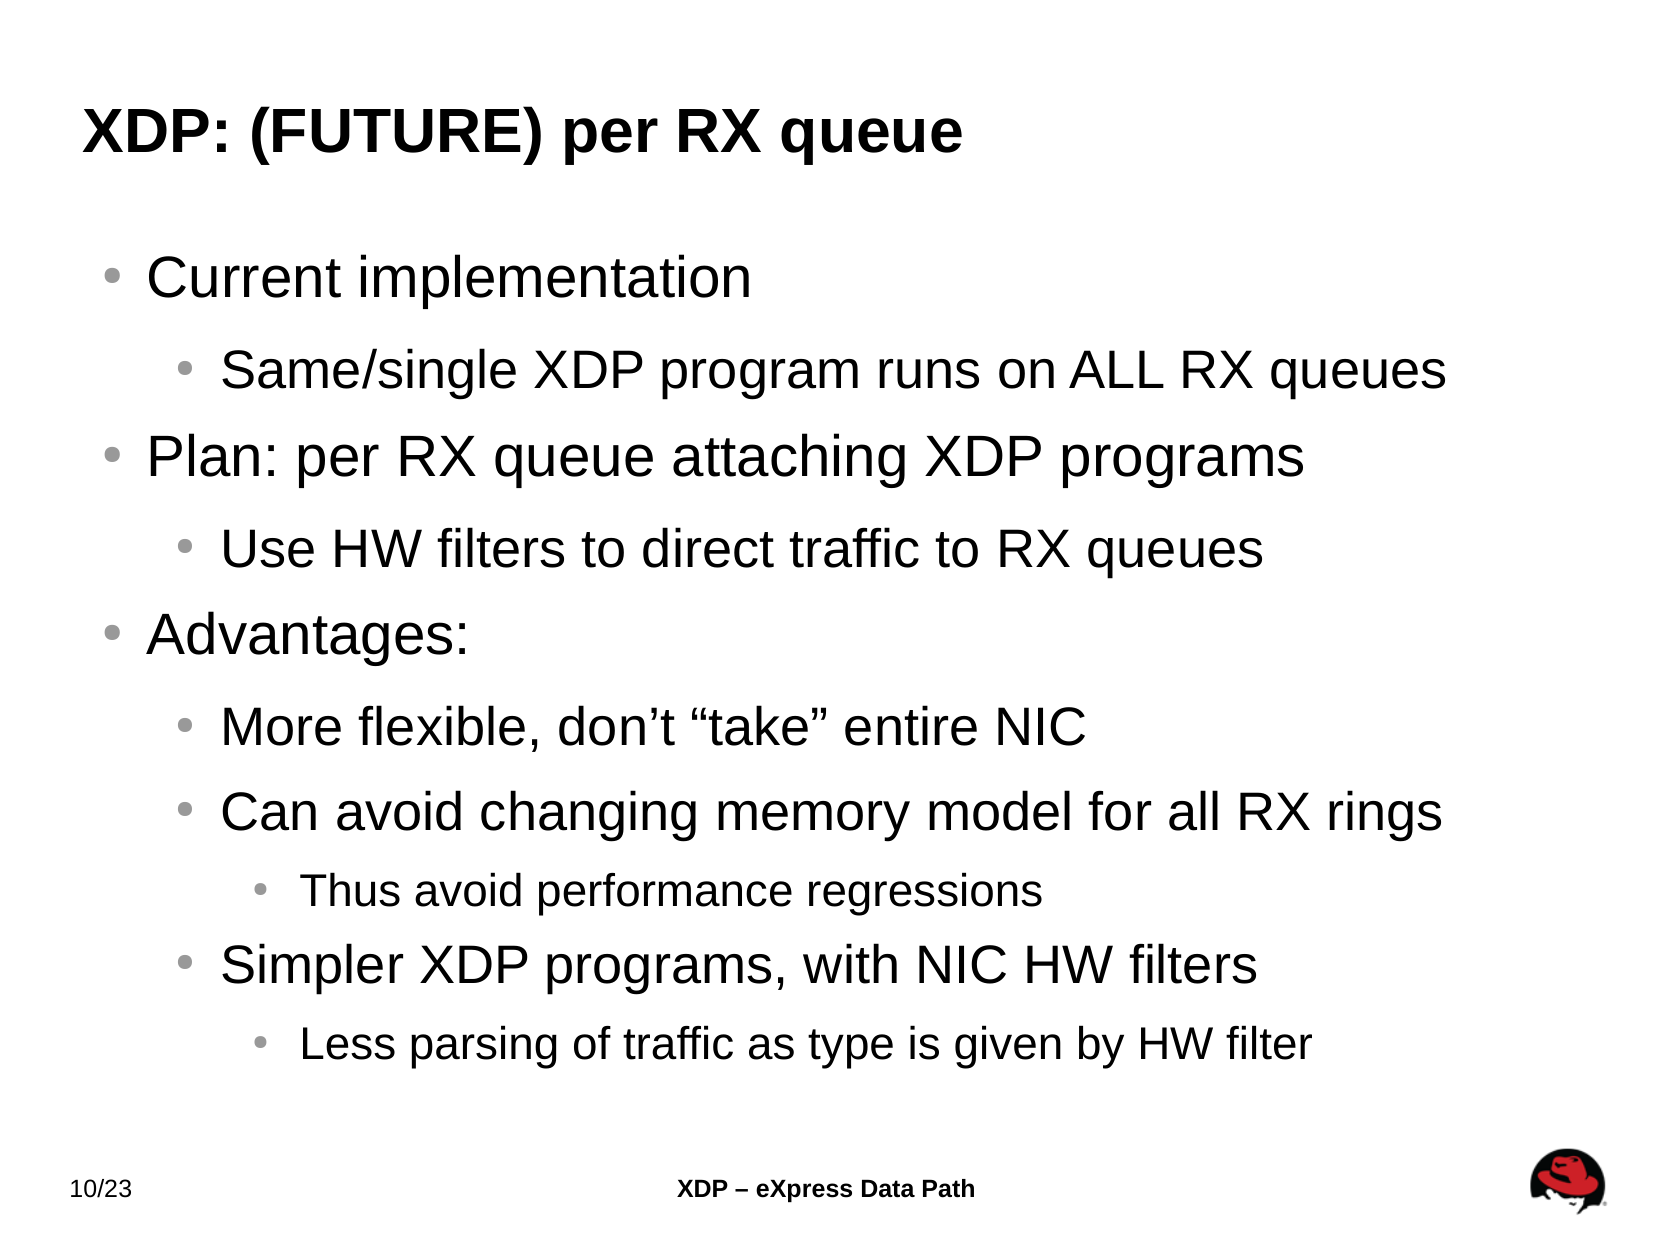

# XDP: (FUTURE) per RX queue
Current implementation
Same/single XDP program runs on ALL RX queues
Plan: per RX queue attaching XDP programs
Use HW filters to direct traffic to RX queues
Advantages:
More flexible, don’t “take” entire NIC
Can avoid changing memory model for all RX rings
Thus avoid performance regressions
Simpler XDP programs, with NIC HW filters
Less parsing of traffic as type is given by HW filter